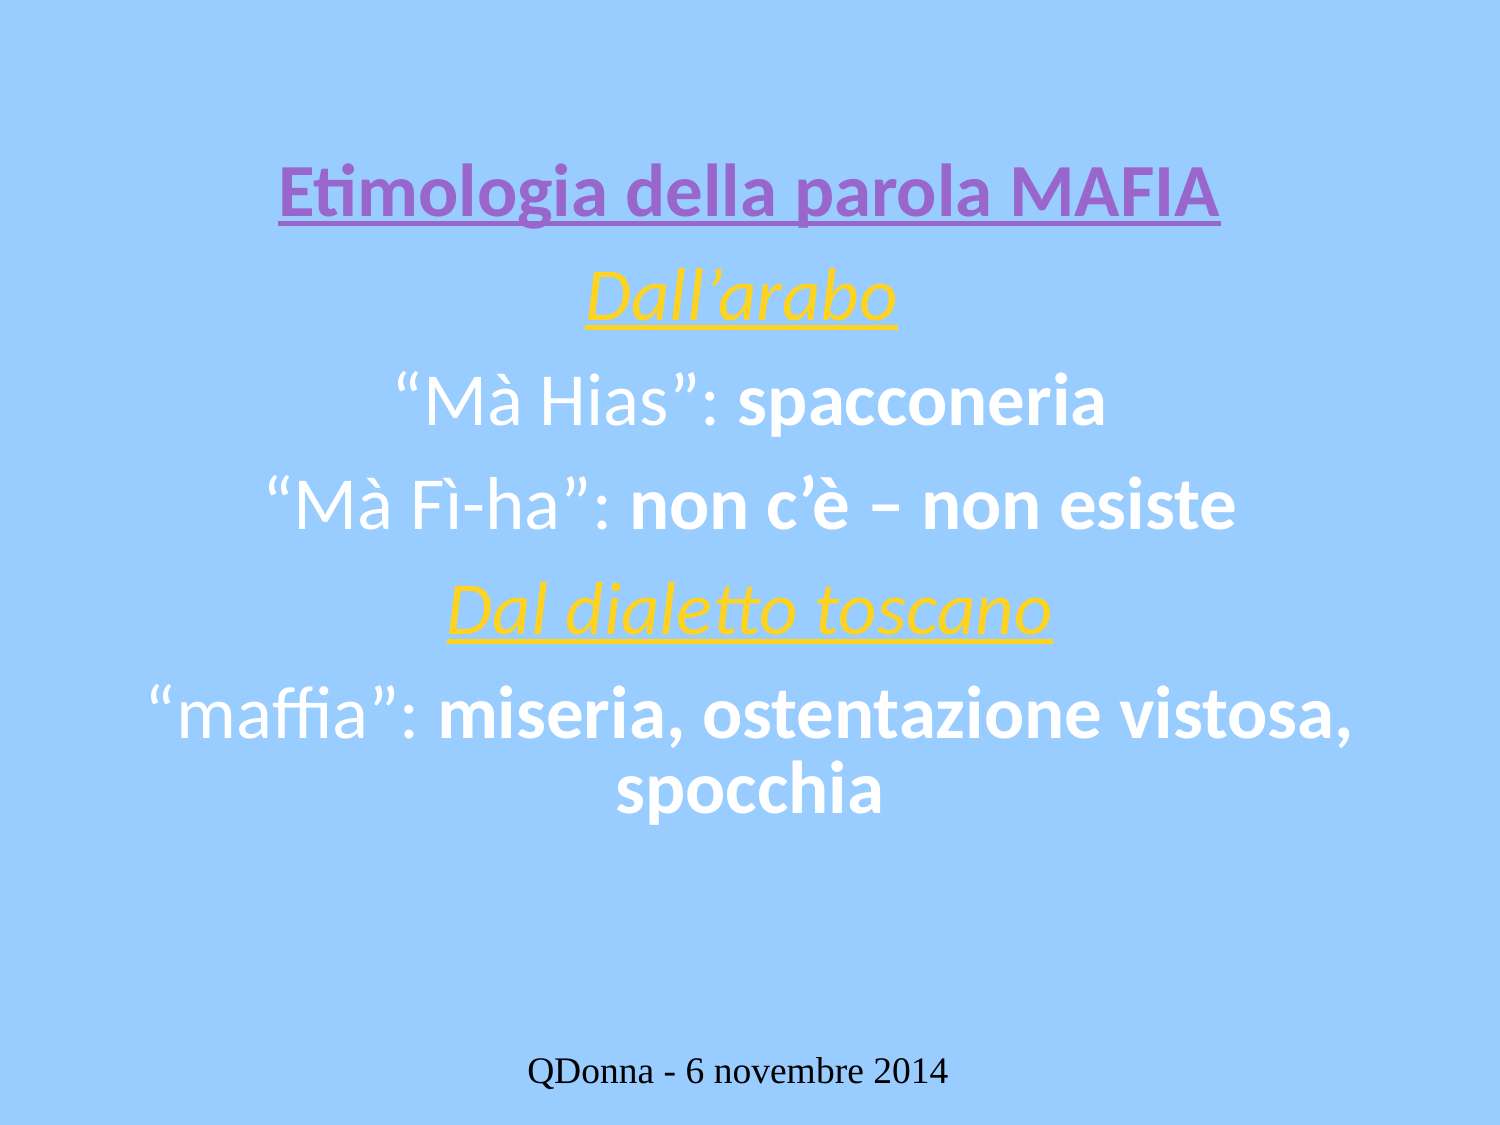

# Etimologia della parola MAFIA
Dall’arabo
“Mà Hias”: spacconeria
“Mà Fì-ha”: non c’è – non esiste
Dal dialetto toscano
“maffia”: miseria, ostentazione vistosa, spocchia
QDonna - 6 novembre 2014